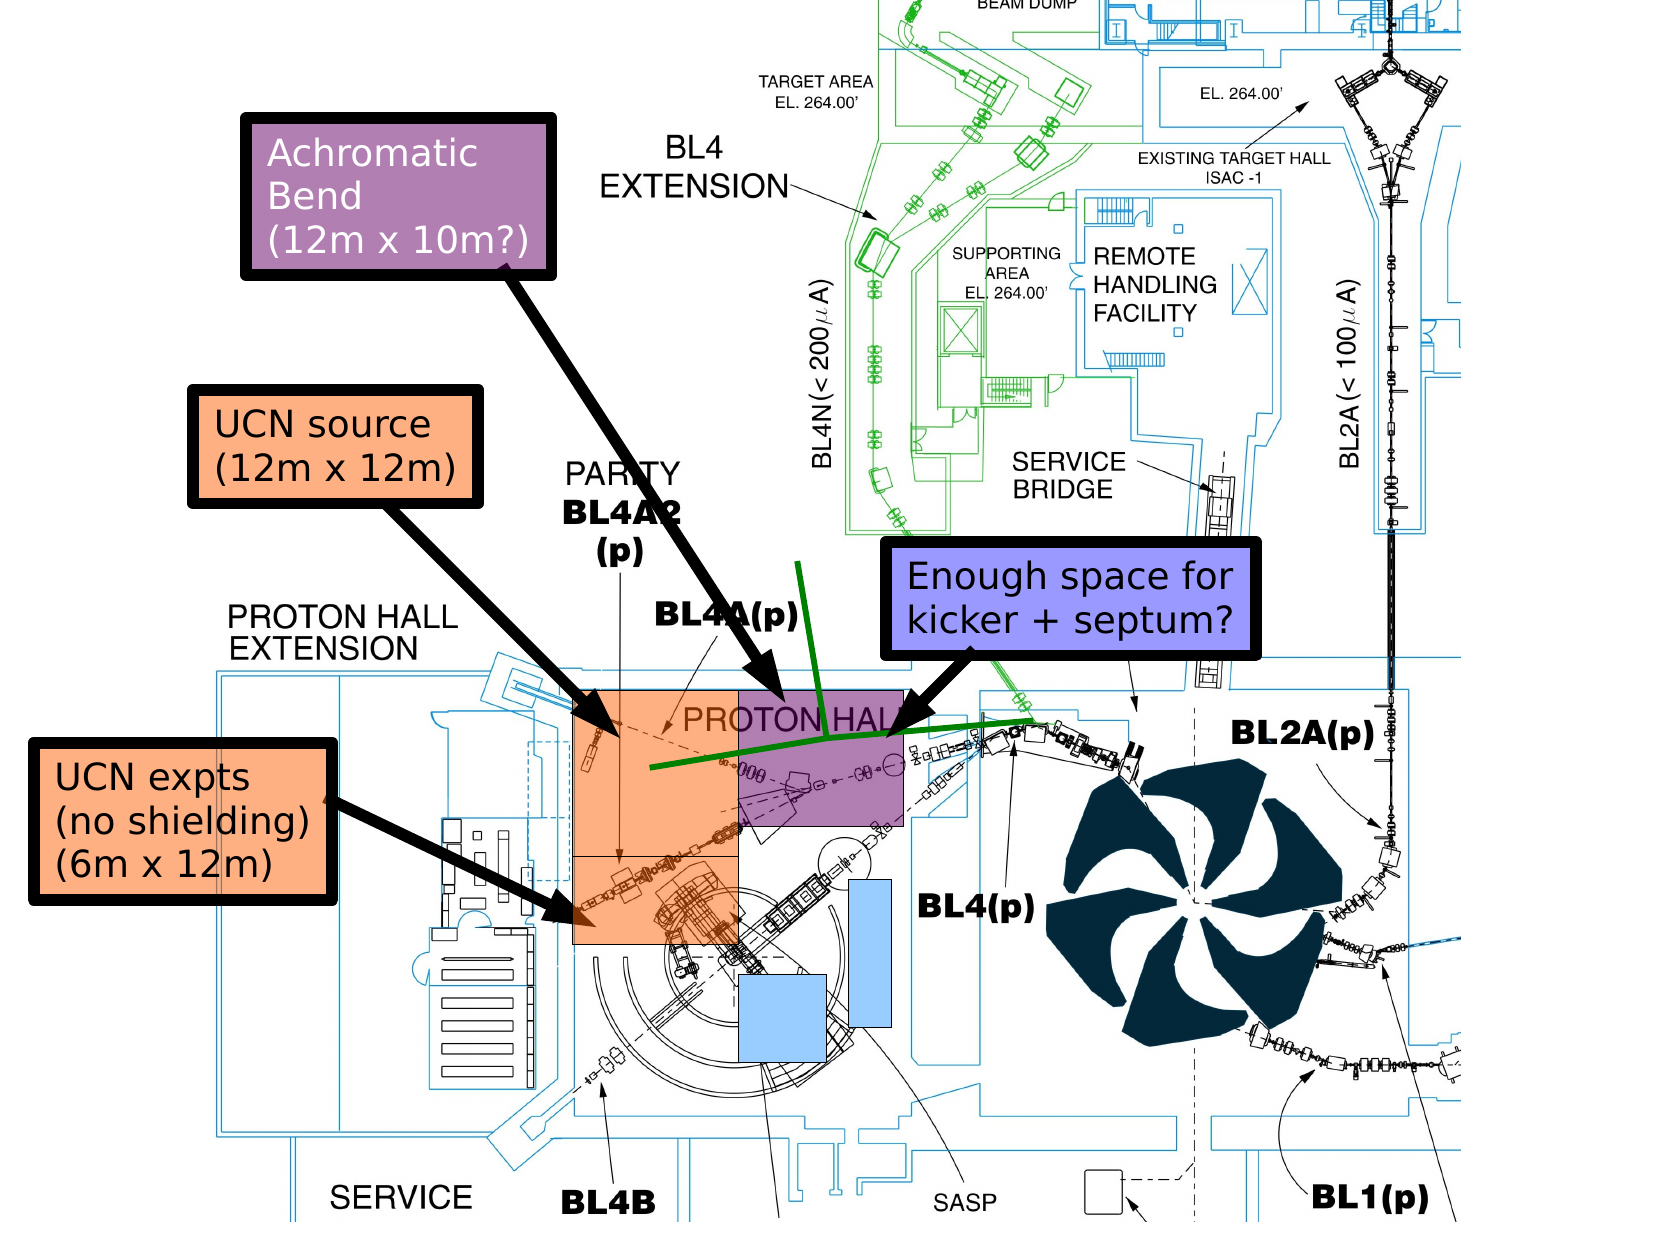

Achromatic
Bend
(12m x 10m?)
UCN source
(12m x 12m)
Enough space for
kicker + septum?
UCN expts
(no shielding)
(6m x 12m)